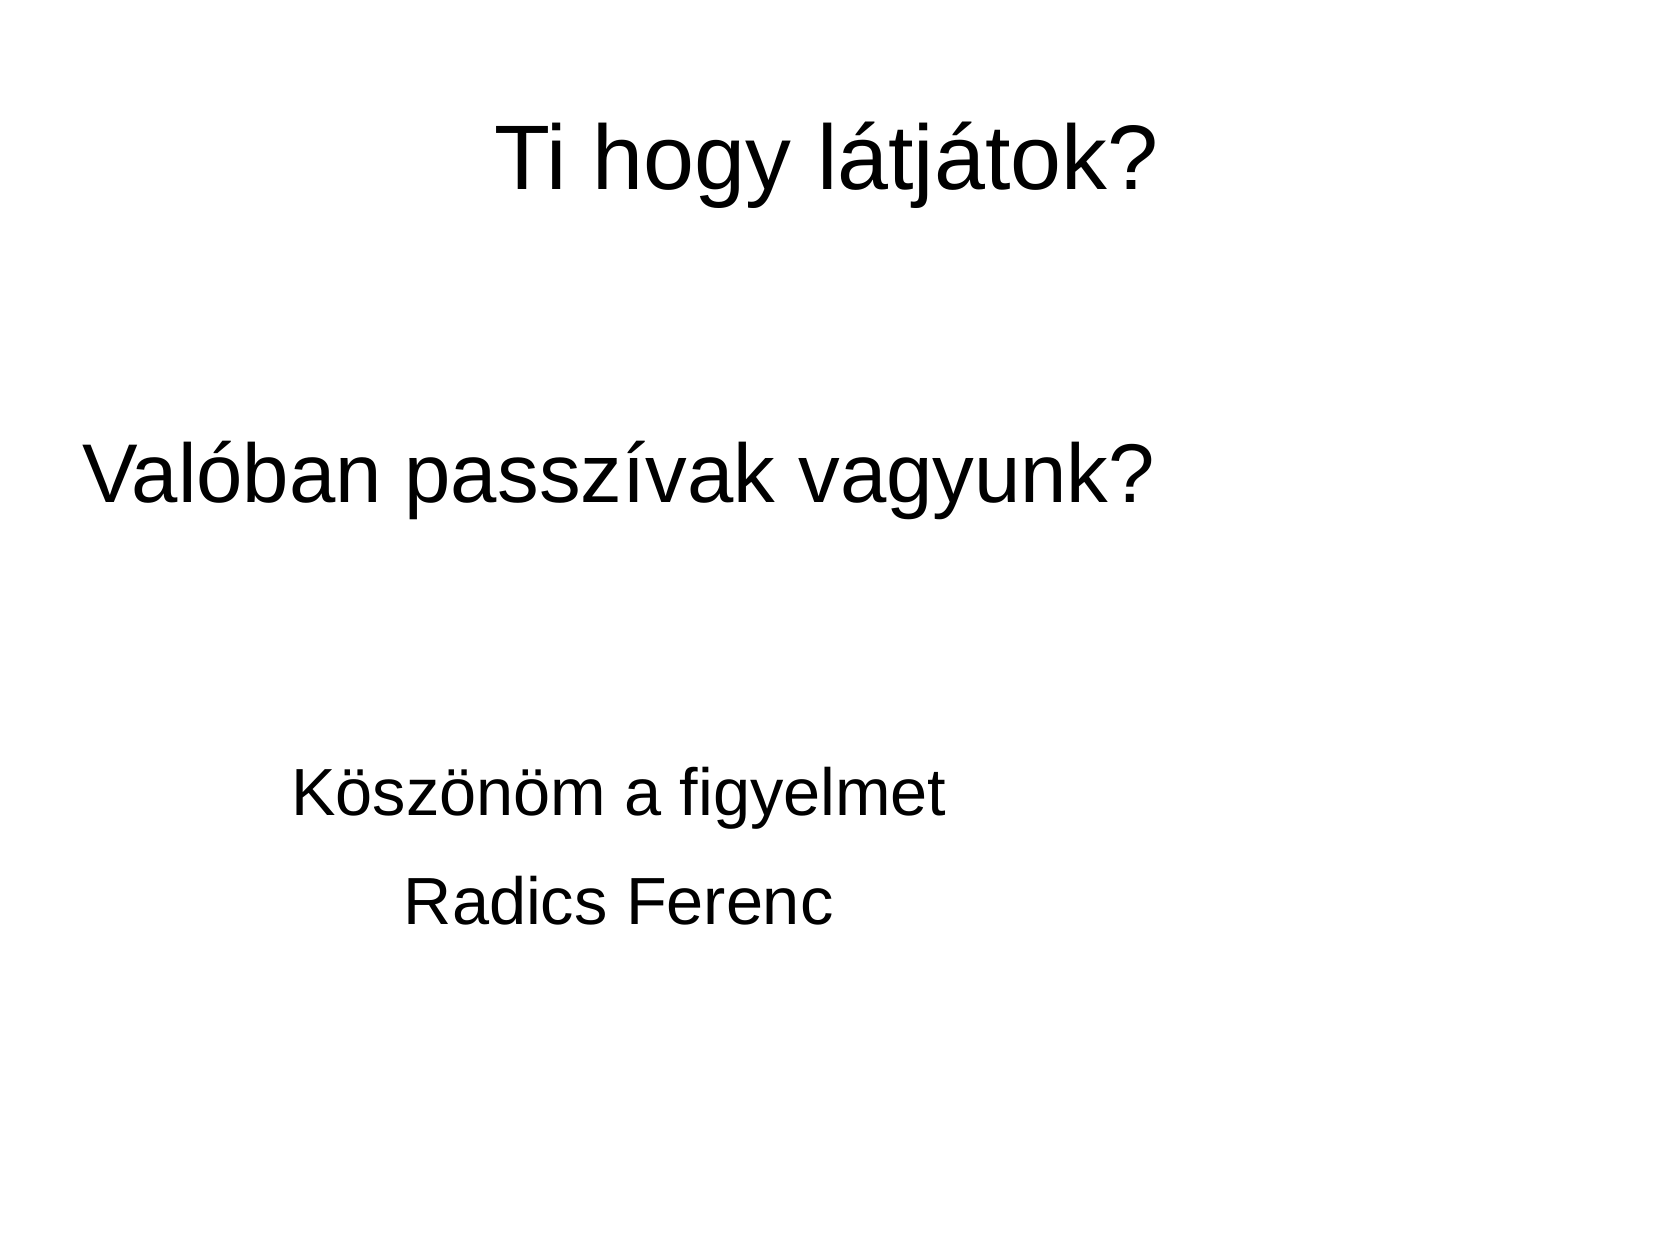

# Ti hogy látjátok?
Valóban passzívak vagyunk?
Köszönöm a figyelmet
Radics Ferenc